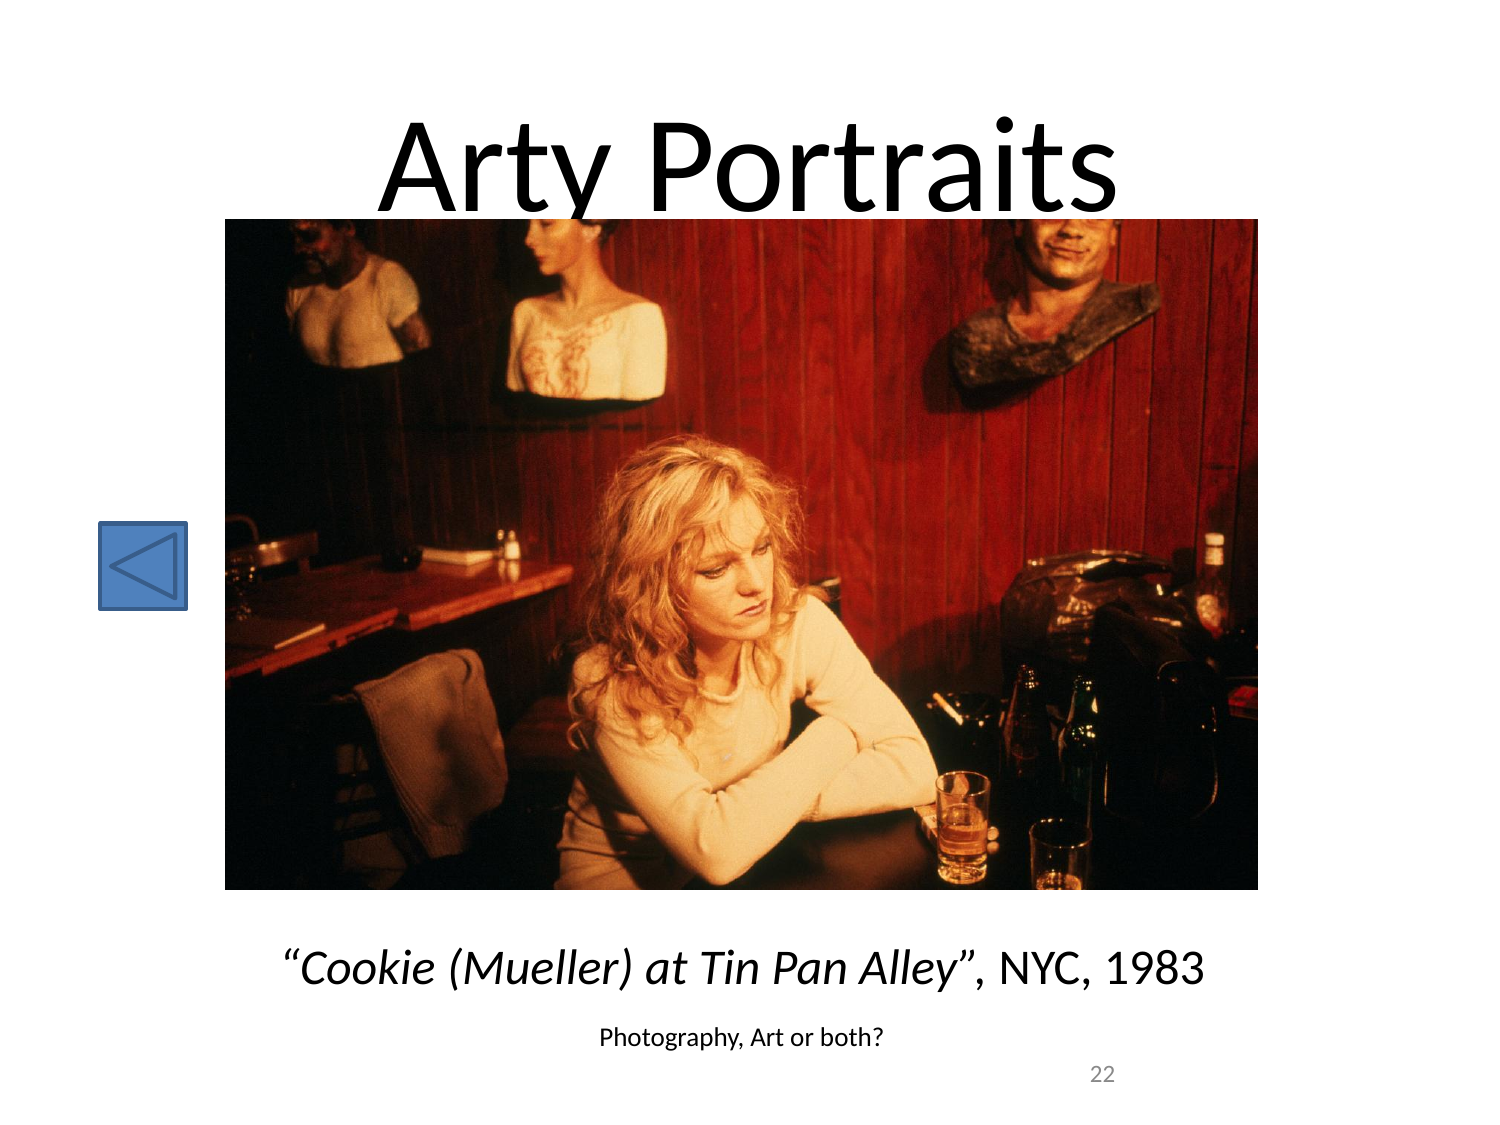

# Arty Portraits
“Cookie (Mueller) at Tin Pan Alley”, NYC, 1983
Photography, Art or both?